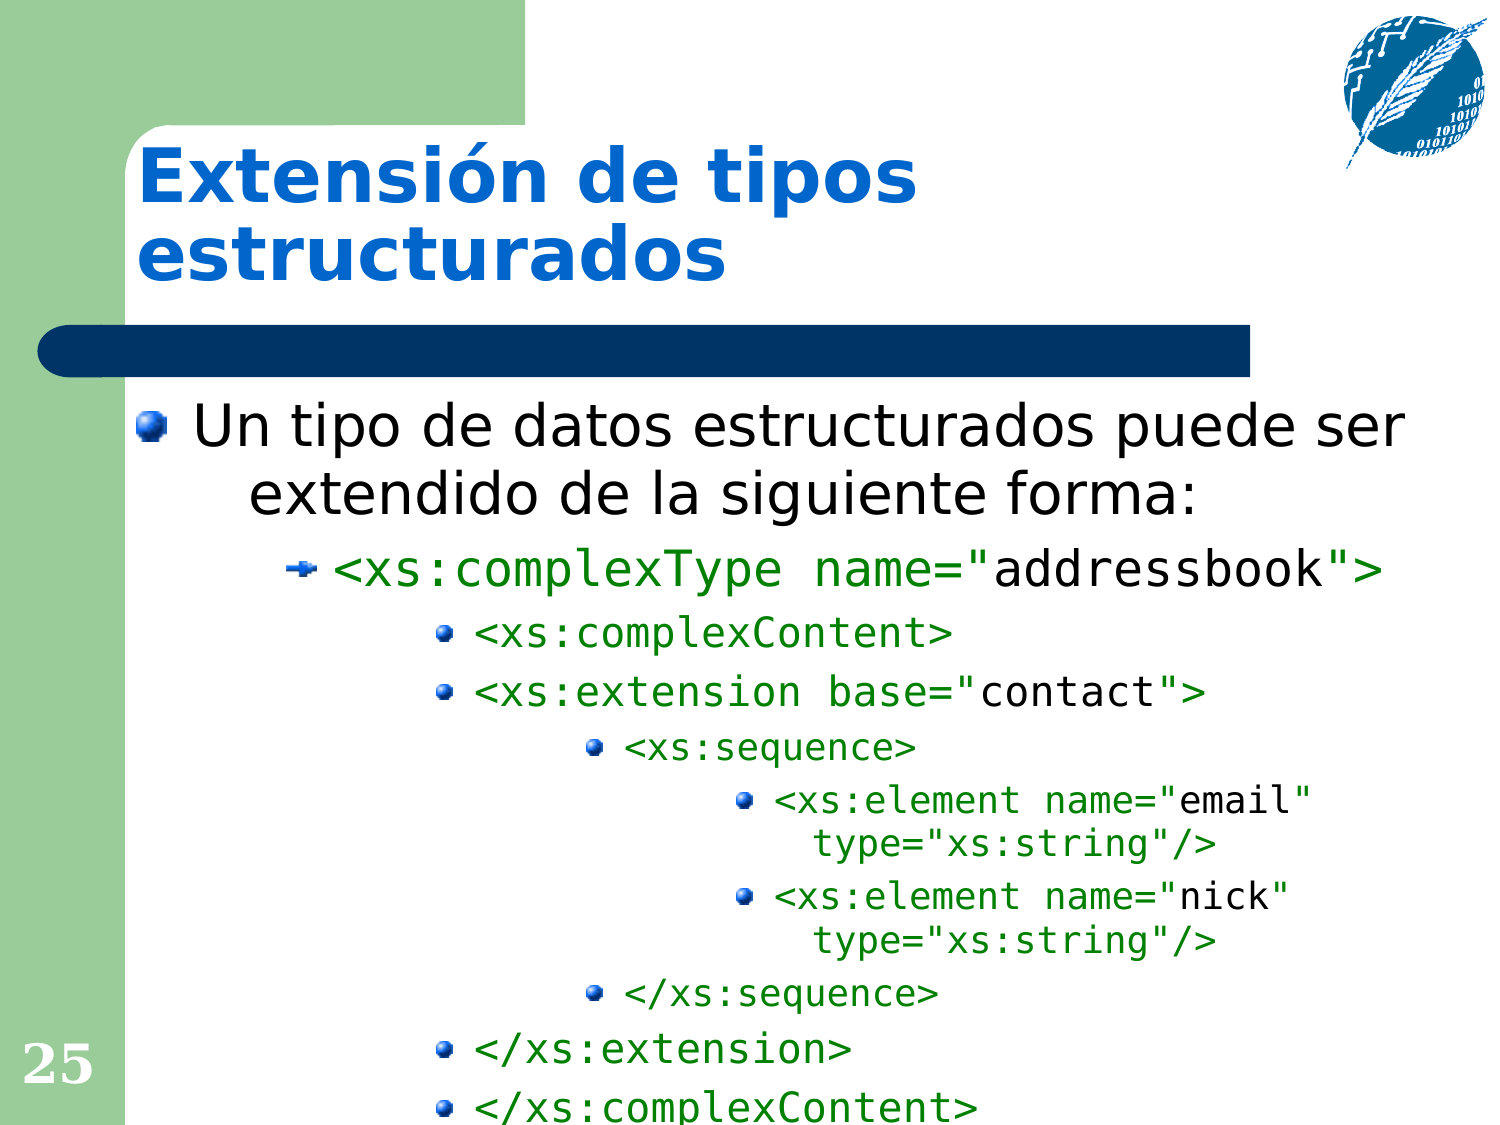

# Extensión de tipos estructurados
Un tipo de datos estructurados puede ser extendido de la siguiente forma:
<xs:complexType name="addressbook">
<xs:complexContent>
<xs:extension base="contact">
<xs:sequence>
<xs:element name="email" type="xs:string"/>
<xs:element name="nick" type="xs:string"/>
</xs:sequence>
</xs:extension>
</xs:complexContent>
</xs:complexType>
25